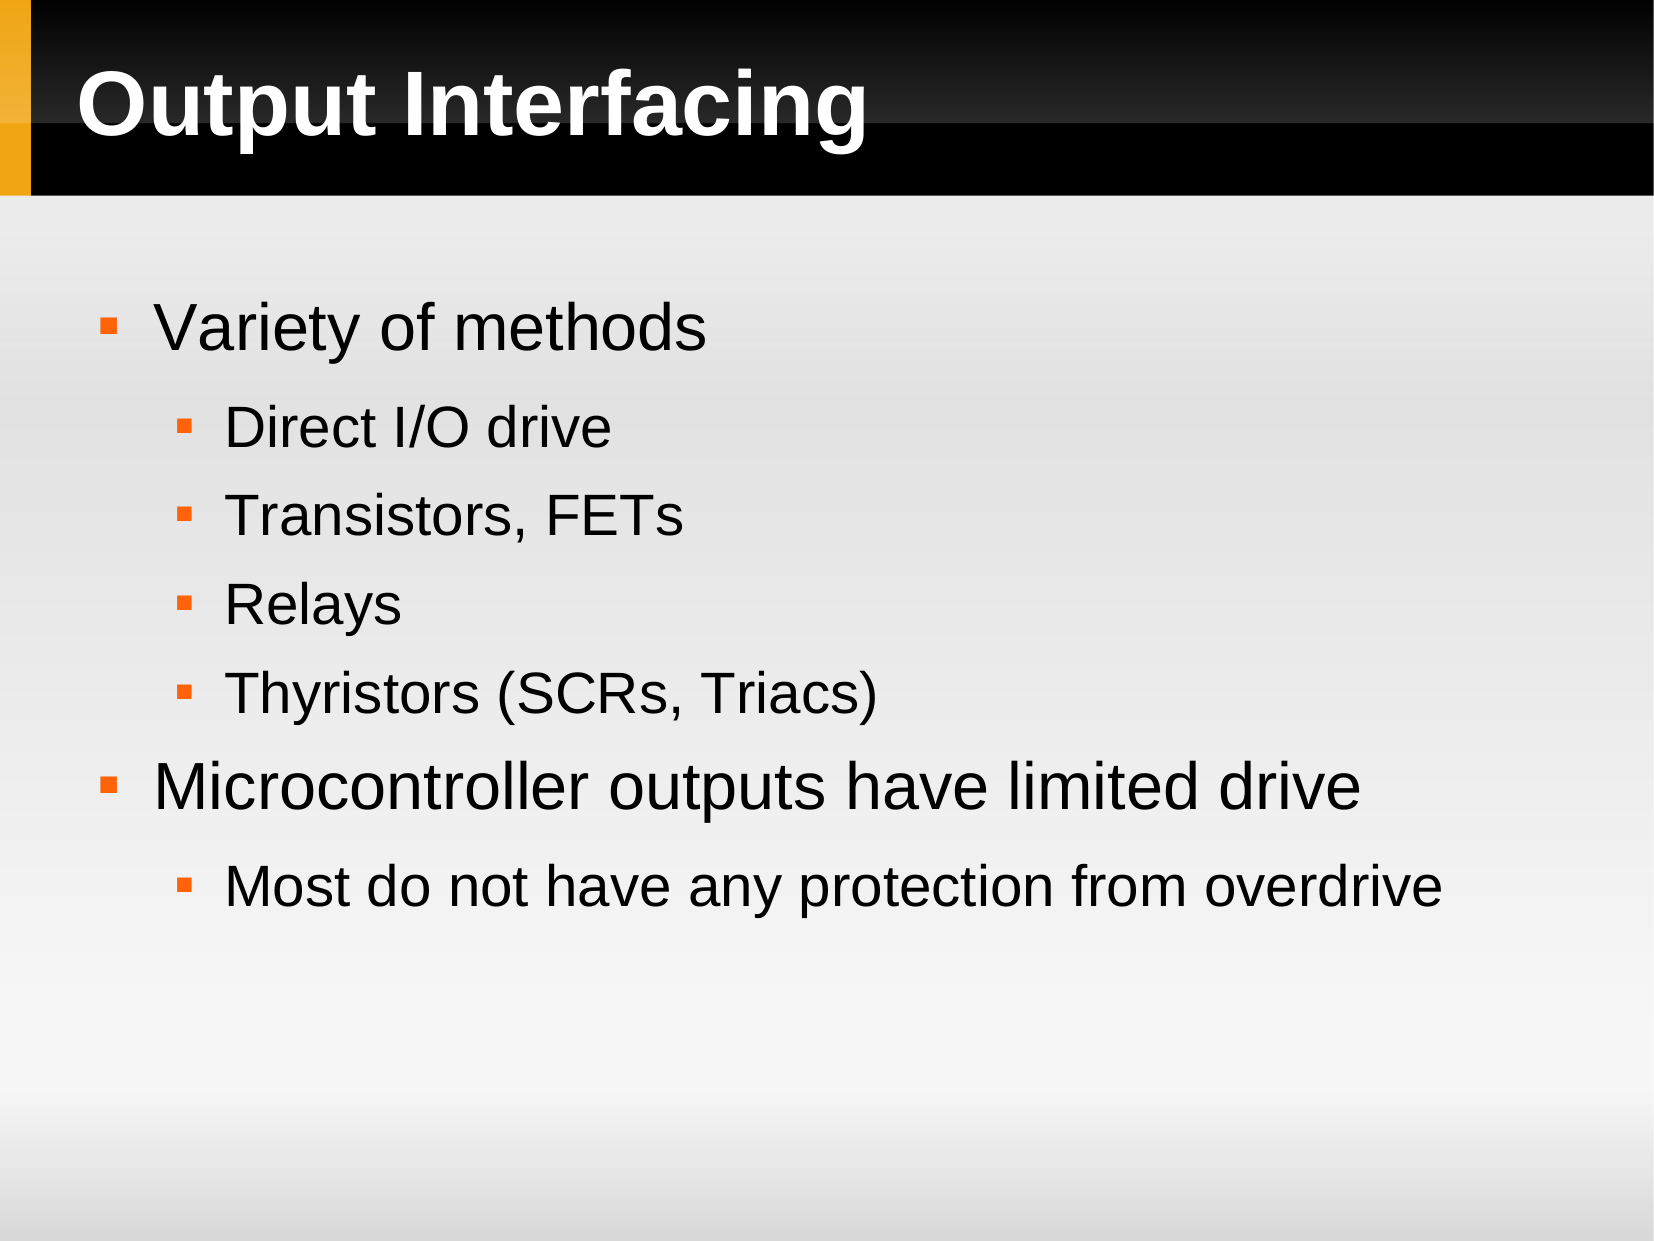

# Output Interfacing
Variety of methods
Direct I/O drive
Transistors, FETs
Relays
Thyristors (SCRs, Triacs)
Microcontroller outputs have limited drive
Most do not have any protection from overdrive